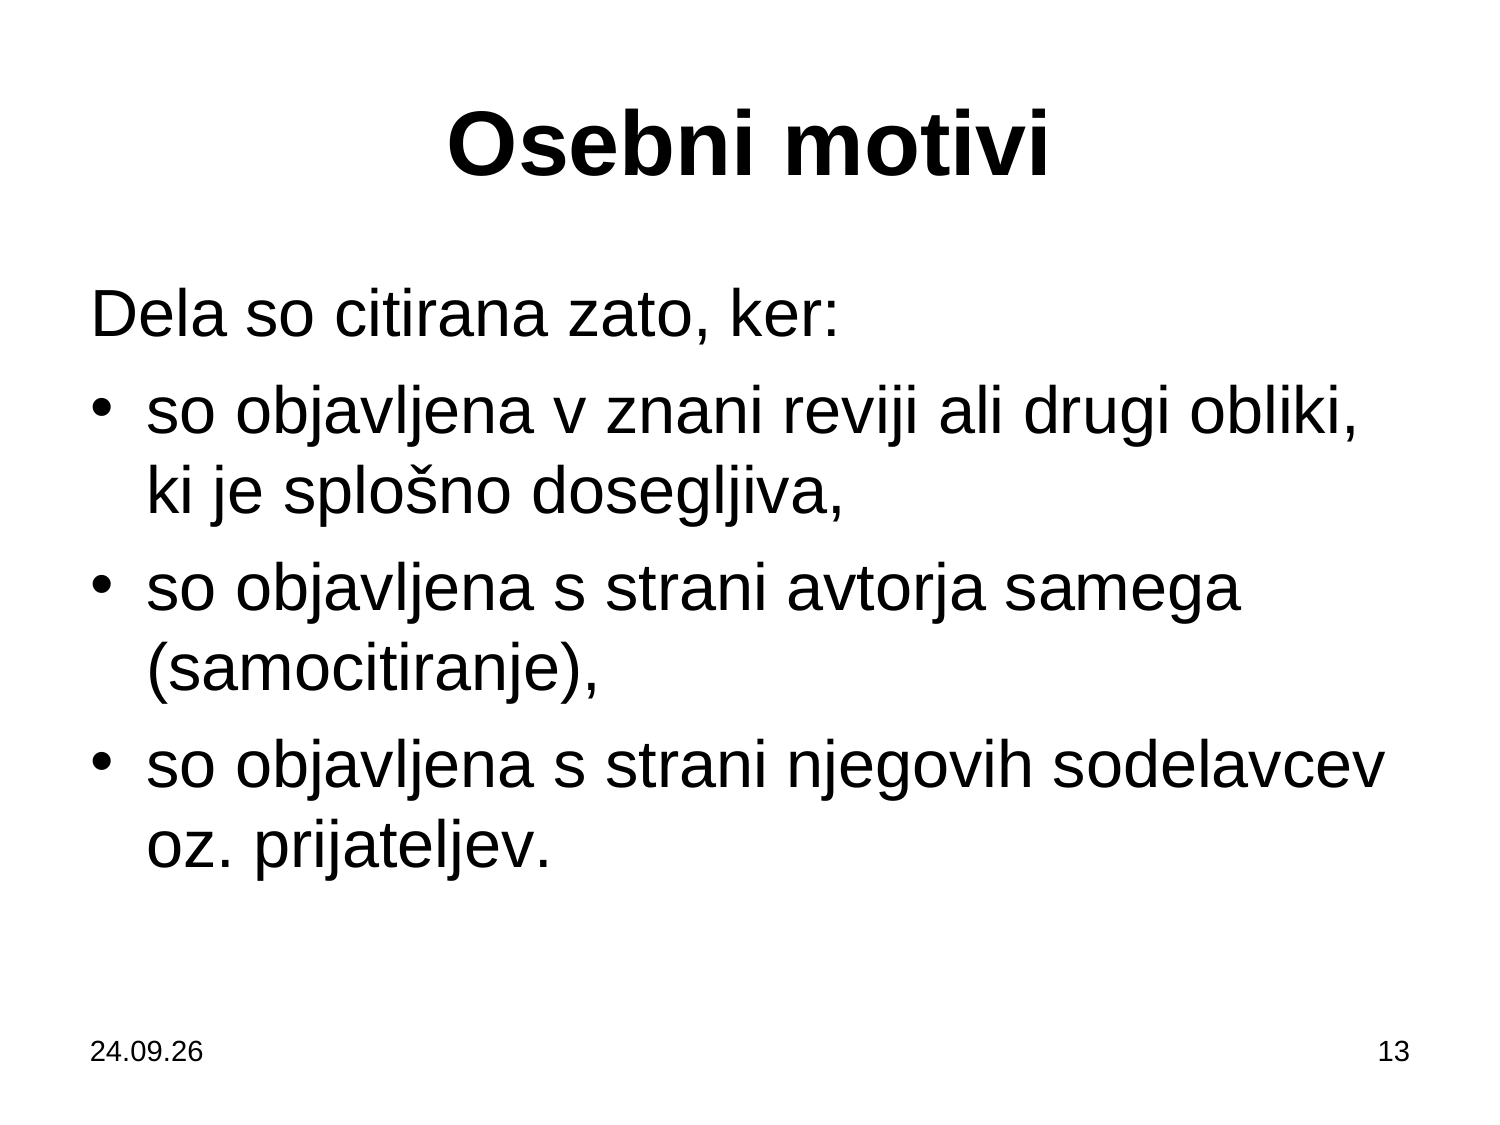

# Osebni motivi
Dela so citirana zato, ker:
so objavljena v znani reviji ali drugi obliki, ki je splošno dosegljiva,
so objavljena s strani avtorja samega (samocitiranje),
so objavljena s strani njegovih sodelavcev oz. prijateljev.